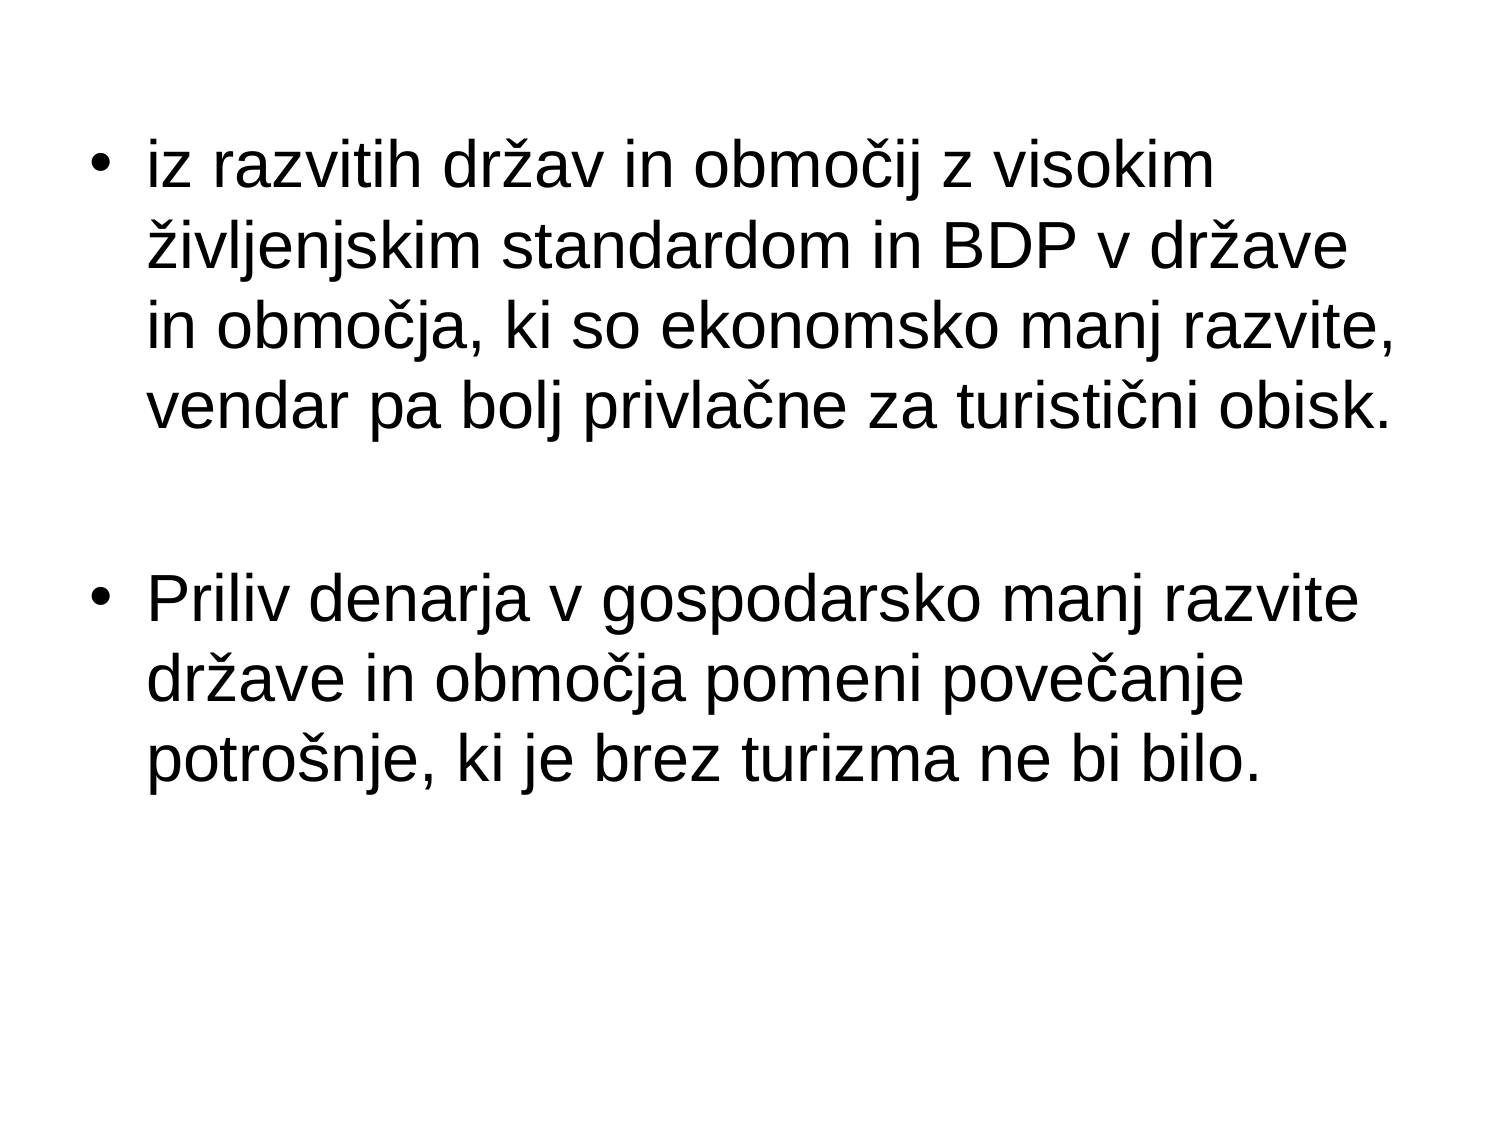

# iz razvitih držav in območij z visokim življenjskim standardom in BDP v države in območja, ki so ekonomsko manj razvite, vendar pa bolj privlačne za turistični obisk.
Priliv denarja v gospodarsko manj razvite države in območja pomeni povečanje potrošnje, ki je brez turizma ne bi bilo.